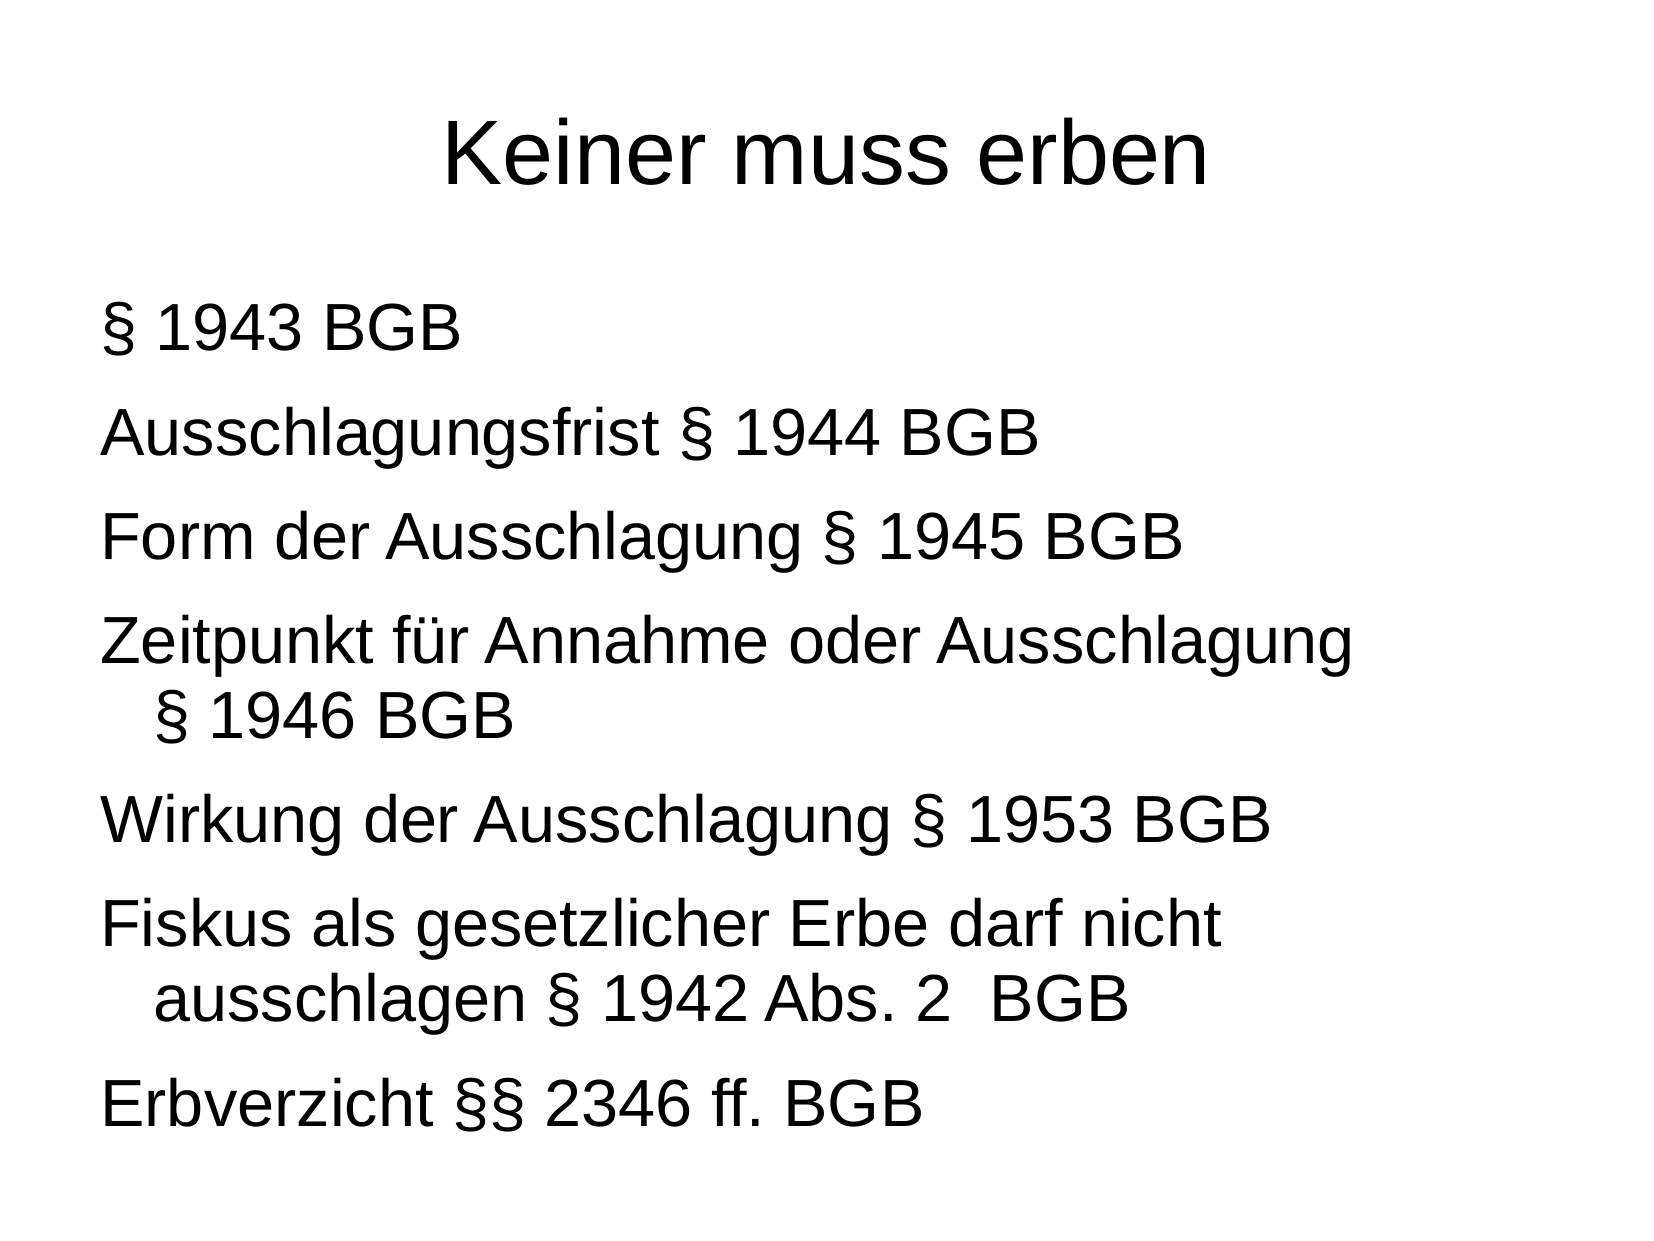

# Keiner muss erben
§ 1943 BGB
Ausschlagungsfrist § 1944 BGB
Form der Ausschlagung § 1945 BGB
Zeitpunkt für Annahme oder Ausschlagung § 1946 BGB
Wirkung der Ausschlagung § 1953 BGB
Fiskus als gesetzlicher Erbe darf nicht ausschlagen § 1942 Abs. 2 BGB
Erbverzicht §§ 2346 ff. BGB